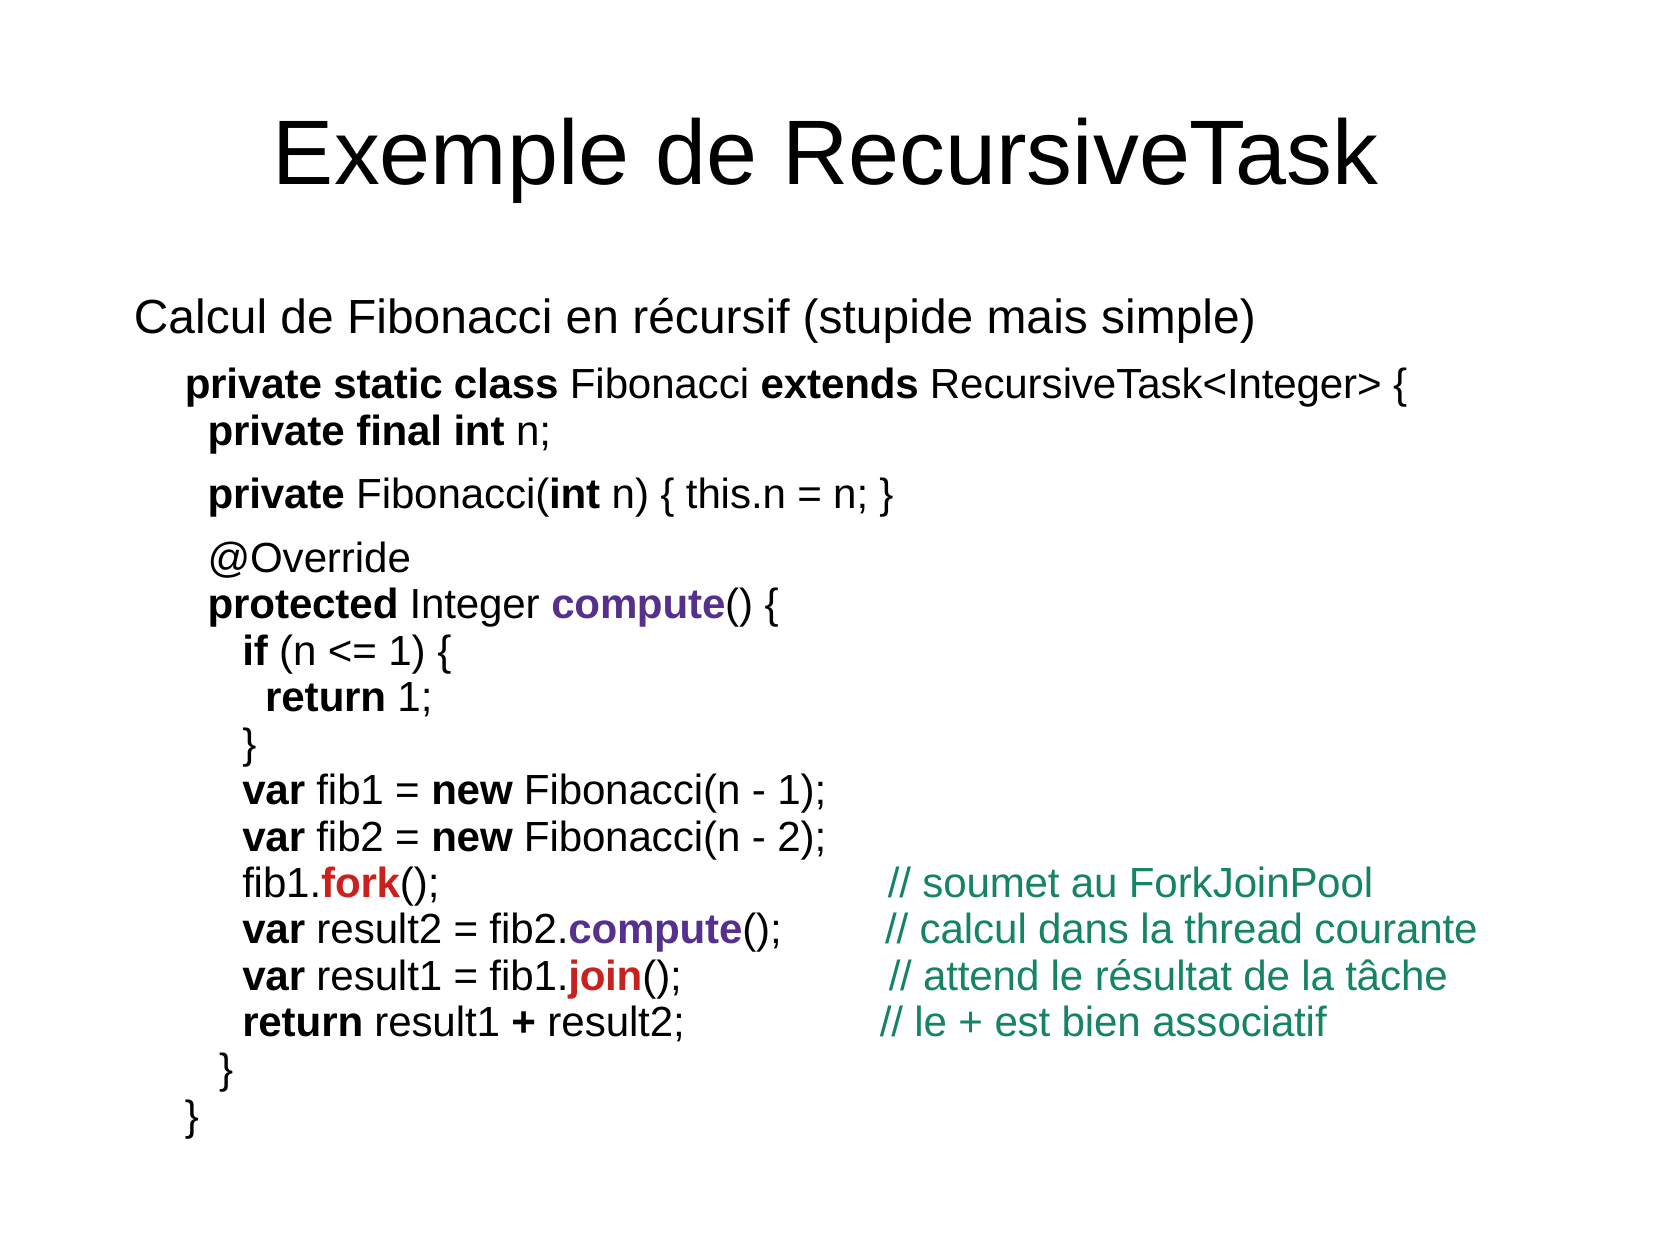

# Exemple de RecursiveTask
Calcul de Fibonacci en récursif (stupide mais simple)
private static class Fibonacci extends RecursiveTask<Integer> {
 private final int n;
 private Fibonacci(int n) { this.n = n; }
 @Override
 protected Integer compute() {
 if (n <= 1) {
 return 1;
 }
 var fib1 = new Fibonacci(n - 1);
 var fib2 = new Fibonacci(n - 2);
 fib1.fork(); // soumet au ForkJoinPool
 var result2 = fib2.compute(); // calcul dans la thread courante
 var result1 = fib1.join(); // attend le résultat de la tâche
 return result1 + result2; // le + est bien associatif
 }
}